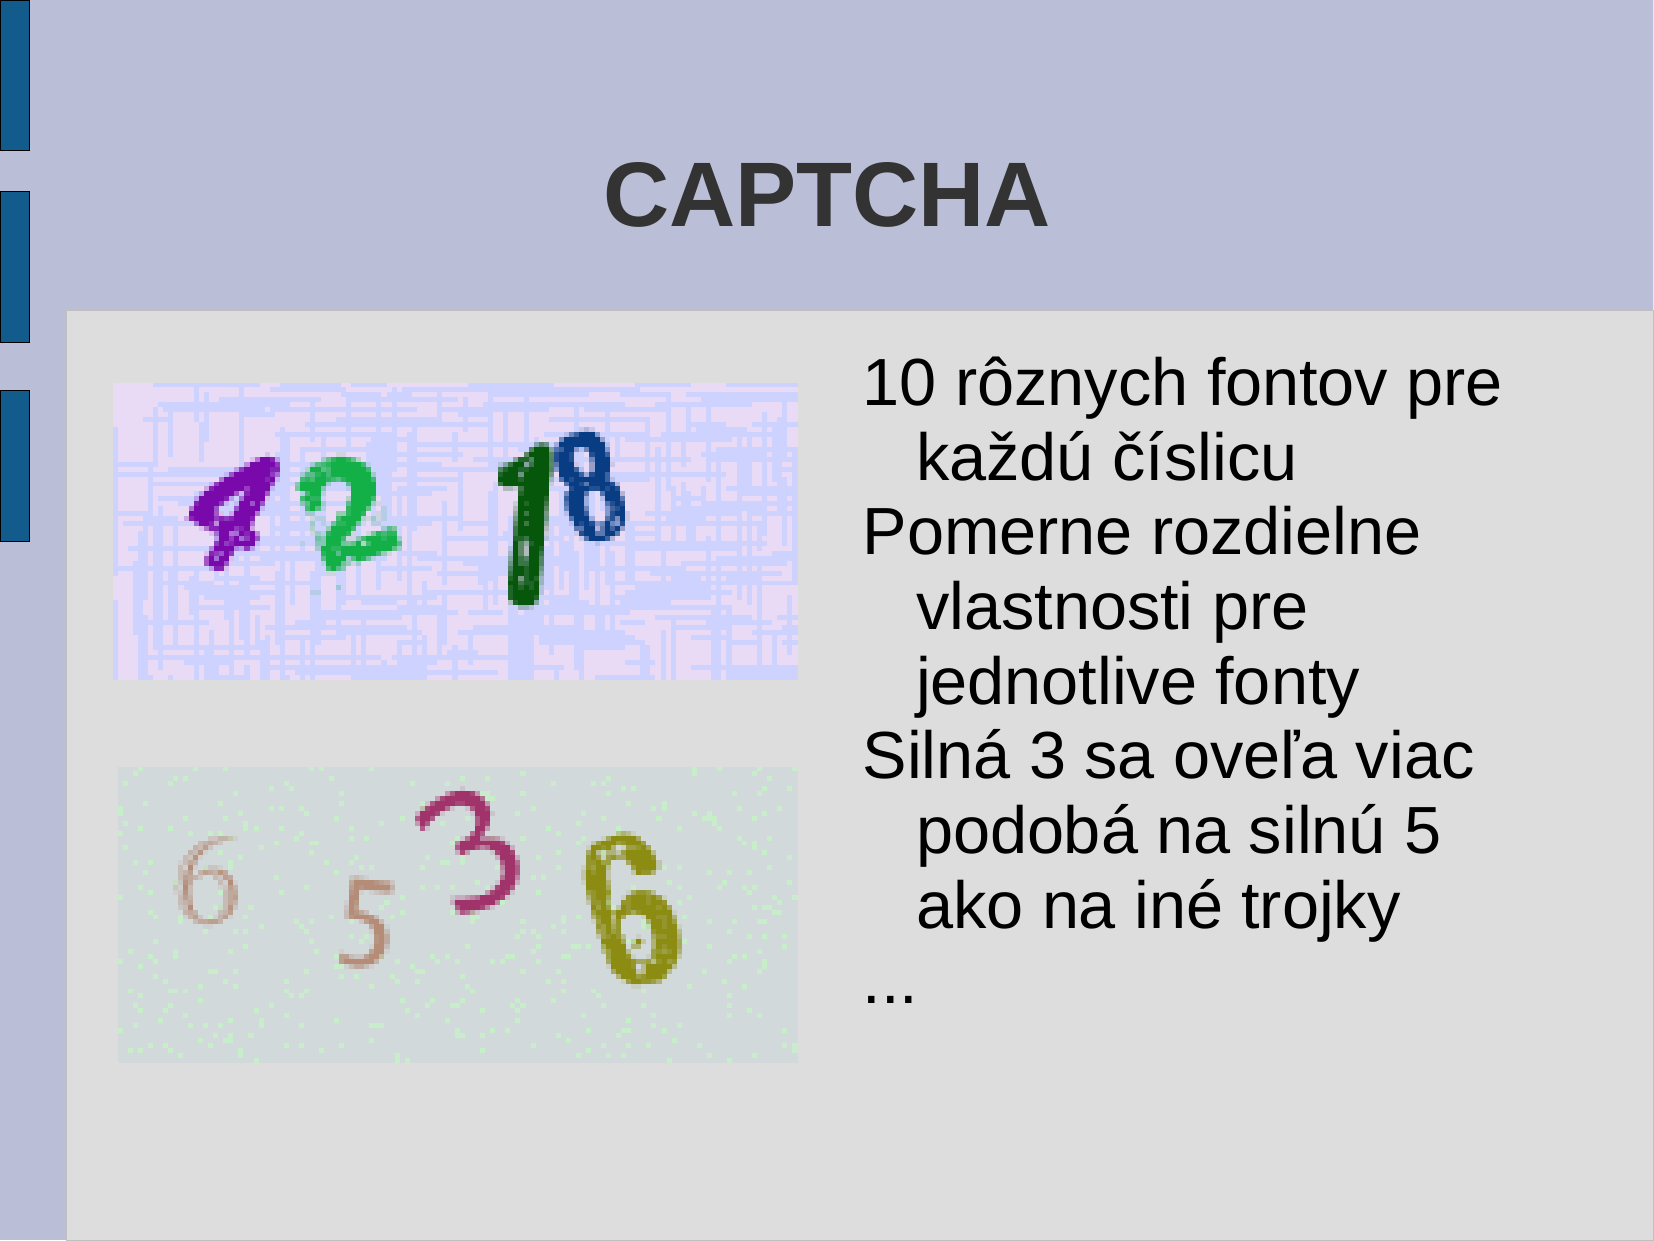

# CAPTCHA
10 rôznych fontov pre každú číslicu
Pomerne rozdielne vlastnosti pre jednotlive fonty
Silná 3 sa oveľa viac podobá na silnú 5 ako na iné trojky
...